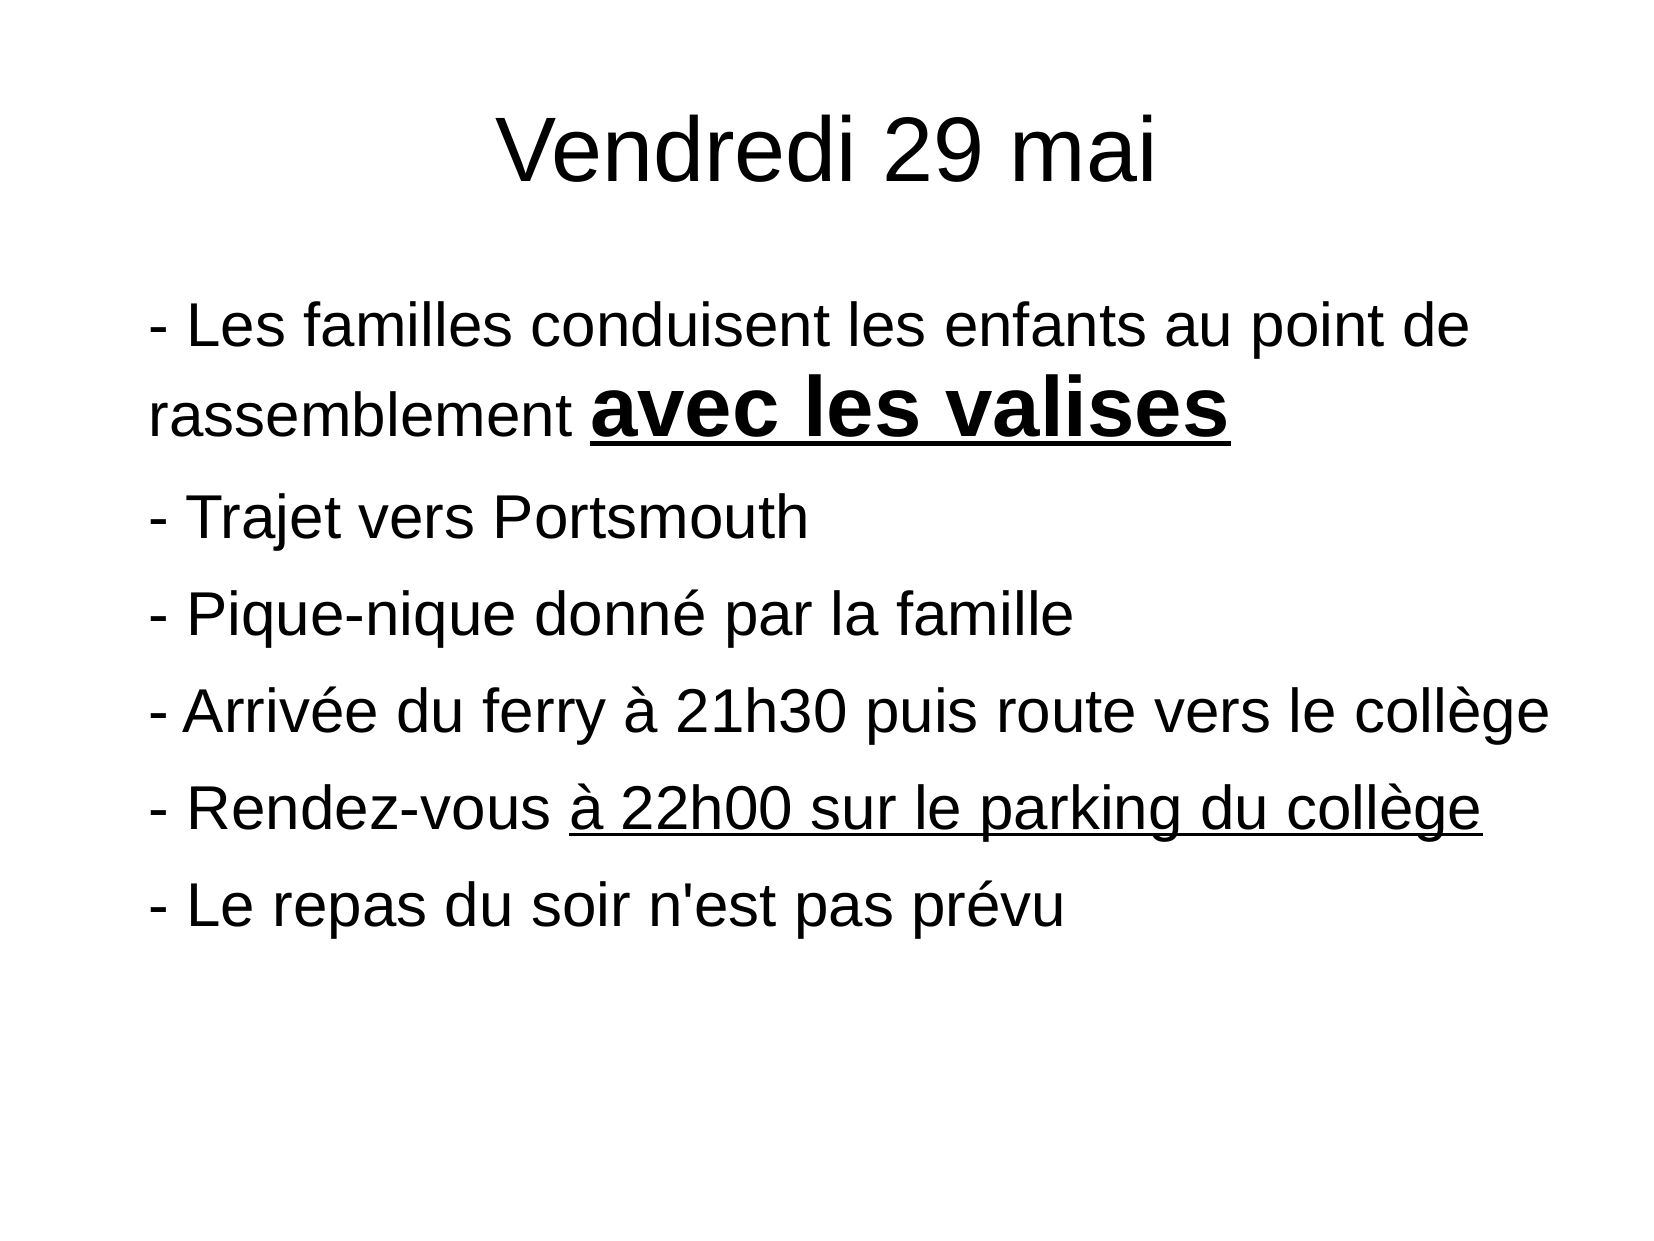

# Vendredi 29 mai
- Les familles conduisent les enfants au point de rassemblement avec les valises
- Trajet vers Portsmouth
- Pique-nique donné par la famille
- Arrivée du ferry à 21h30 puis route vers le collège
- Rendez-vous à 22h00 sur le parking du collège
- Le repas du soir n'est pas prévu